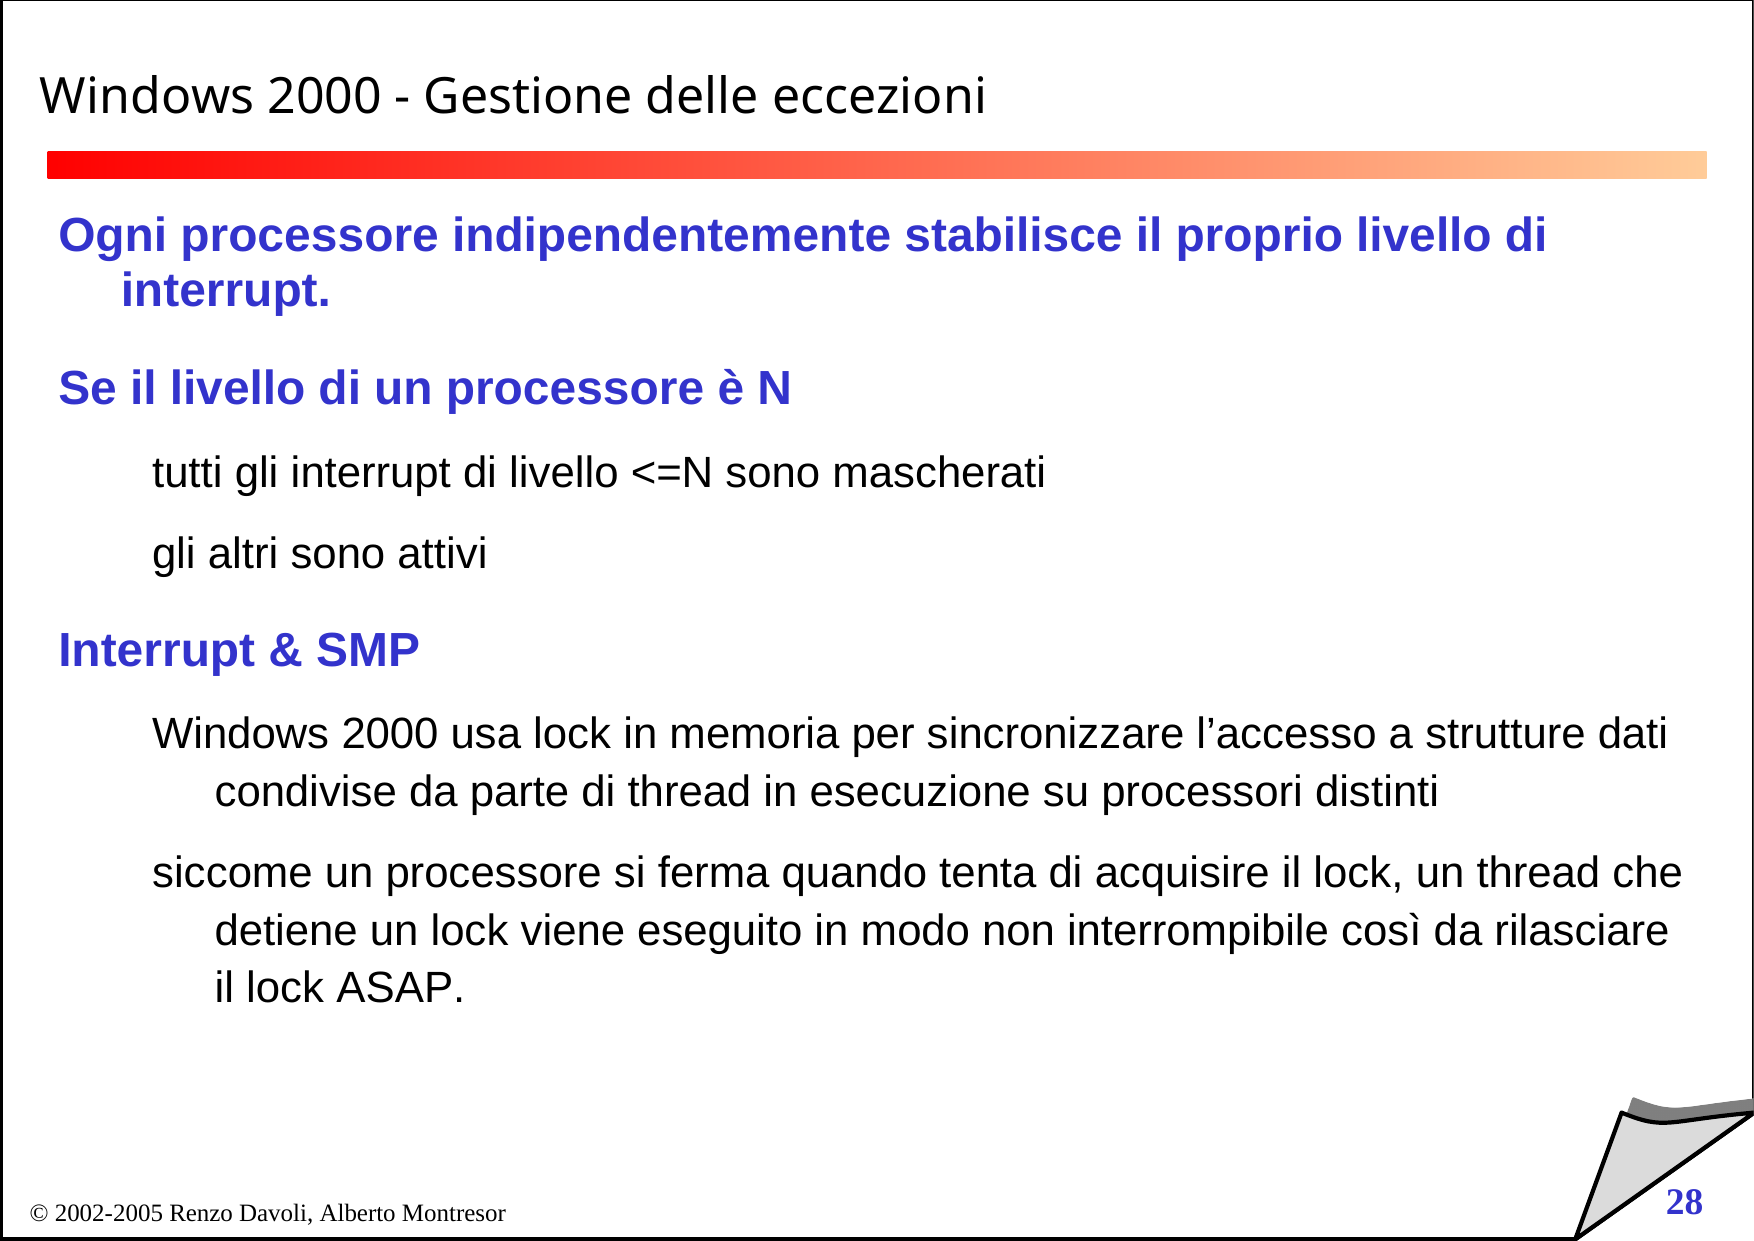

# Windows 2000 - Gestione delle eccezioni
Ogni processore indipendentemente stabilisce il proprio livello di interrupt.
Se il livello di un processore è N
tutti gli interrupt di livello <=N sono mascherati
gli altri sono attivi
Interrupt & SMP
Windows 2000 usa lock in memoria per sincronizzare l’accesso a strutture dati condivise da parte di thread in esecuzione su processori distinti
siccome un processore si ferma quando tenta di acquisire il lock, un thread che detiene un lock viene eseguito in modo non interrompibile così da rilasciare il lock ASAP.